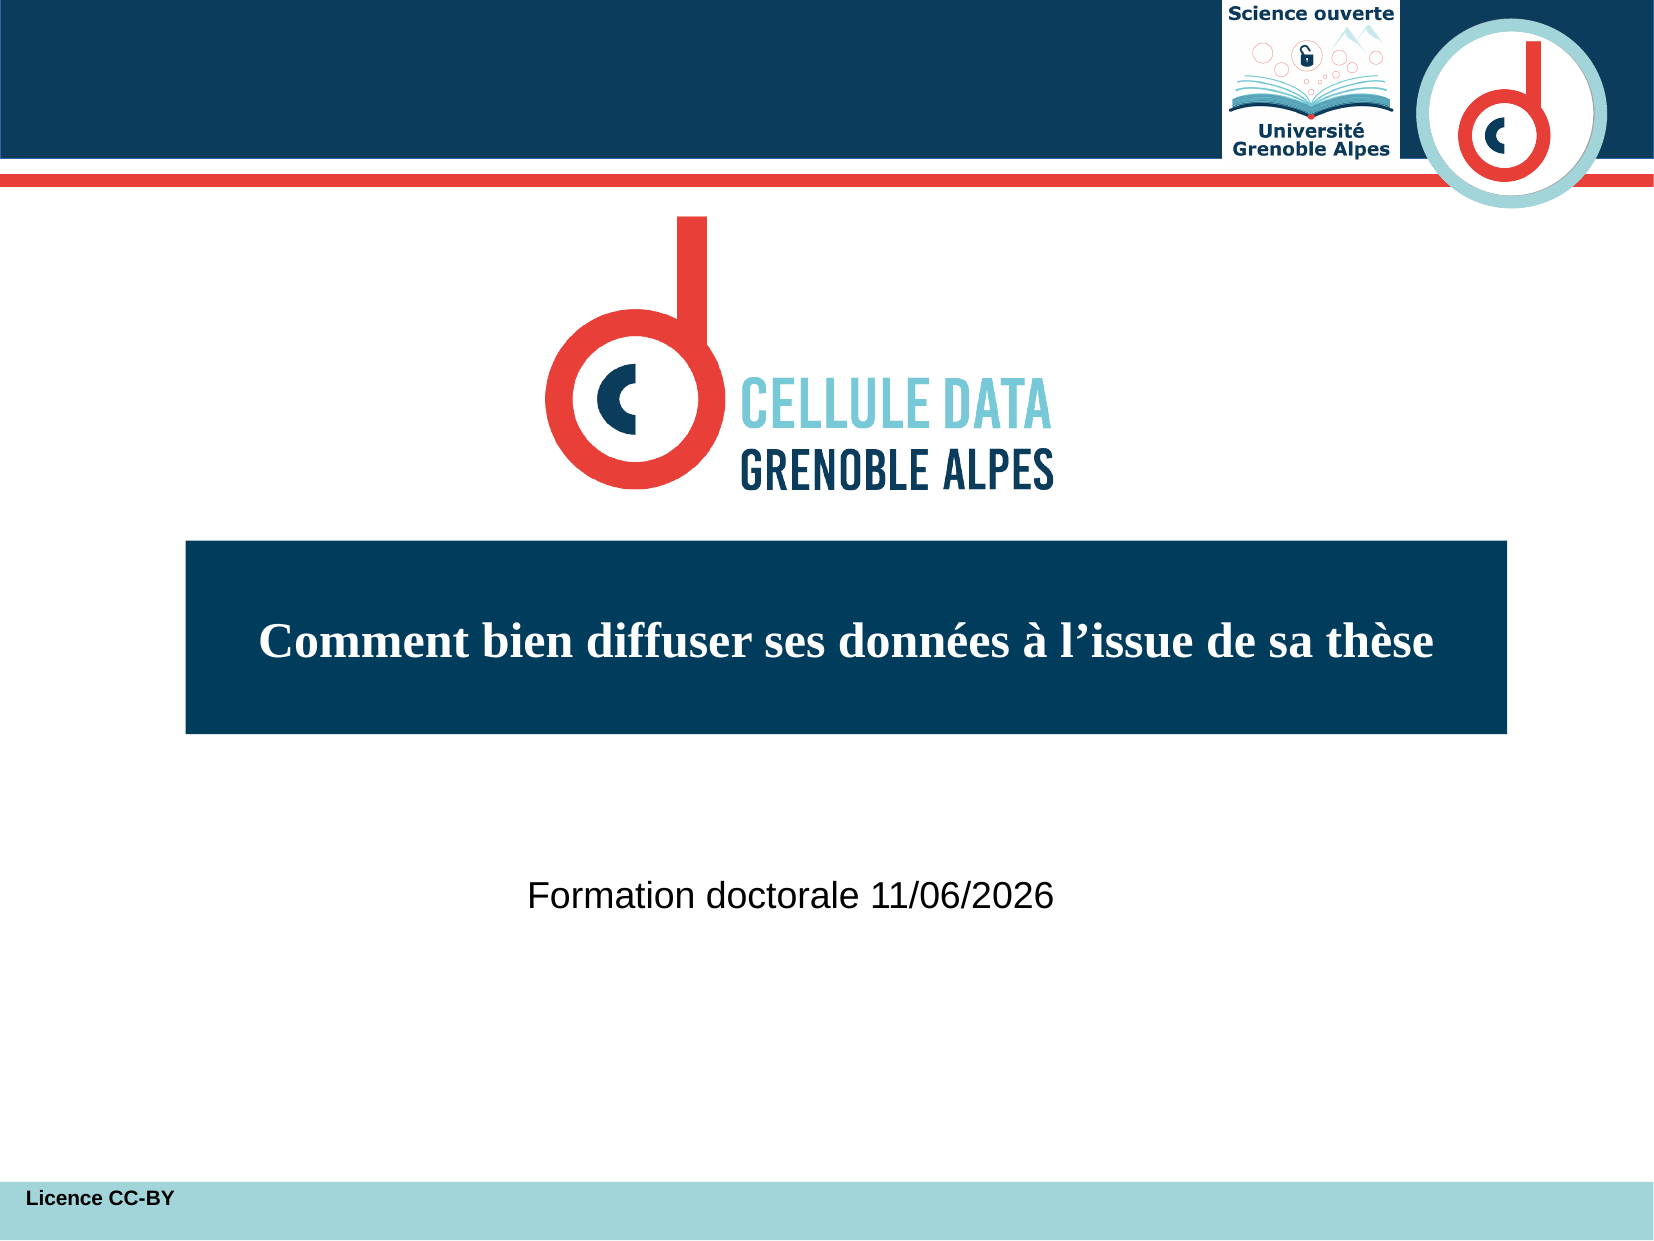

# Comment bien diffuser ses données à l’issue de sa thèse
Formation doctorale 11/06/2026
Licence CC-BY